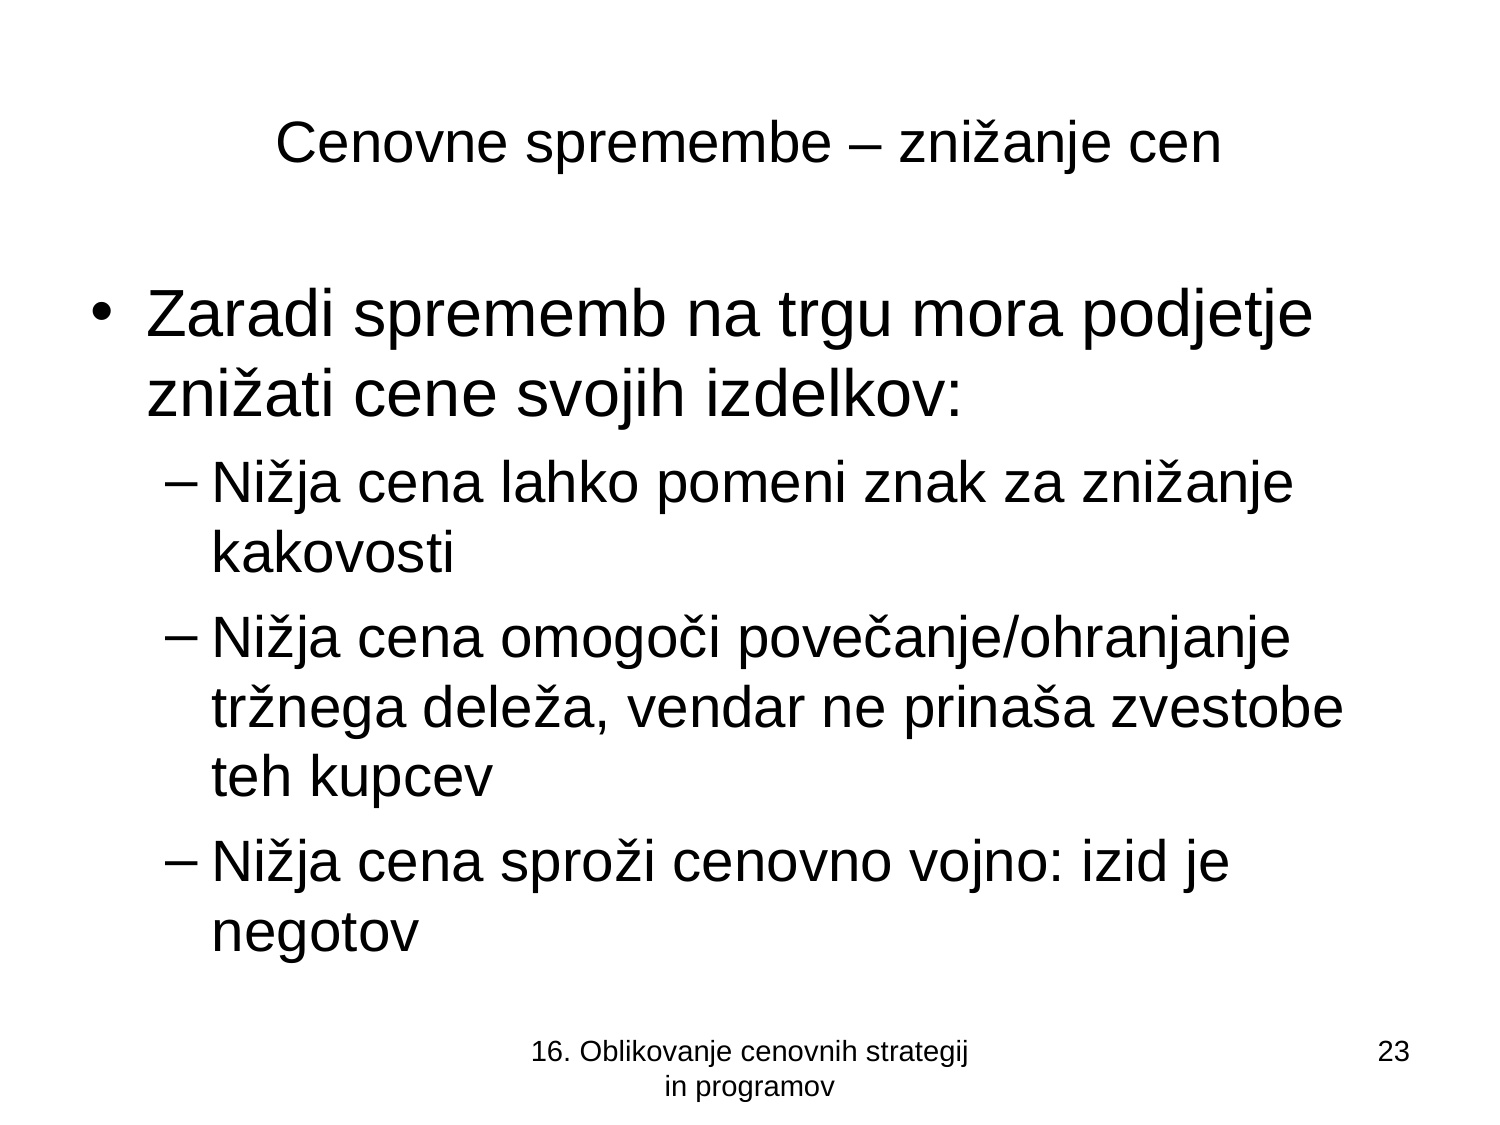

# Cenovne spremembe – znižanje cen
Zaradi sprememb na trgu mora podjetje znižati cene svojih izdelkov:
Nižja cena lahko pomeni znak za znižanje kakovosti
Nižja cena omogoči povečanje/ohranjanje tržnega deleža, vendar ne prinaša zvestobe teh kupcev
Nižja cena sproži cenovno vojno: izid je negotov
16. Oblikovanje cenovnih strategij in programov